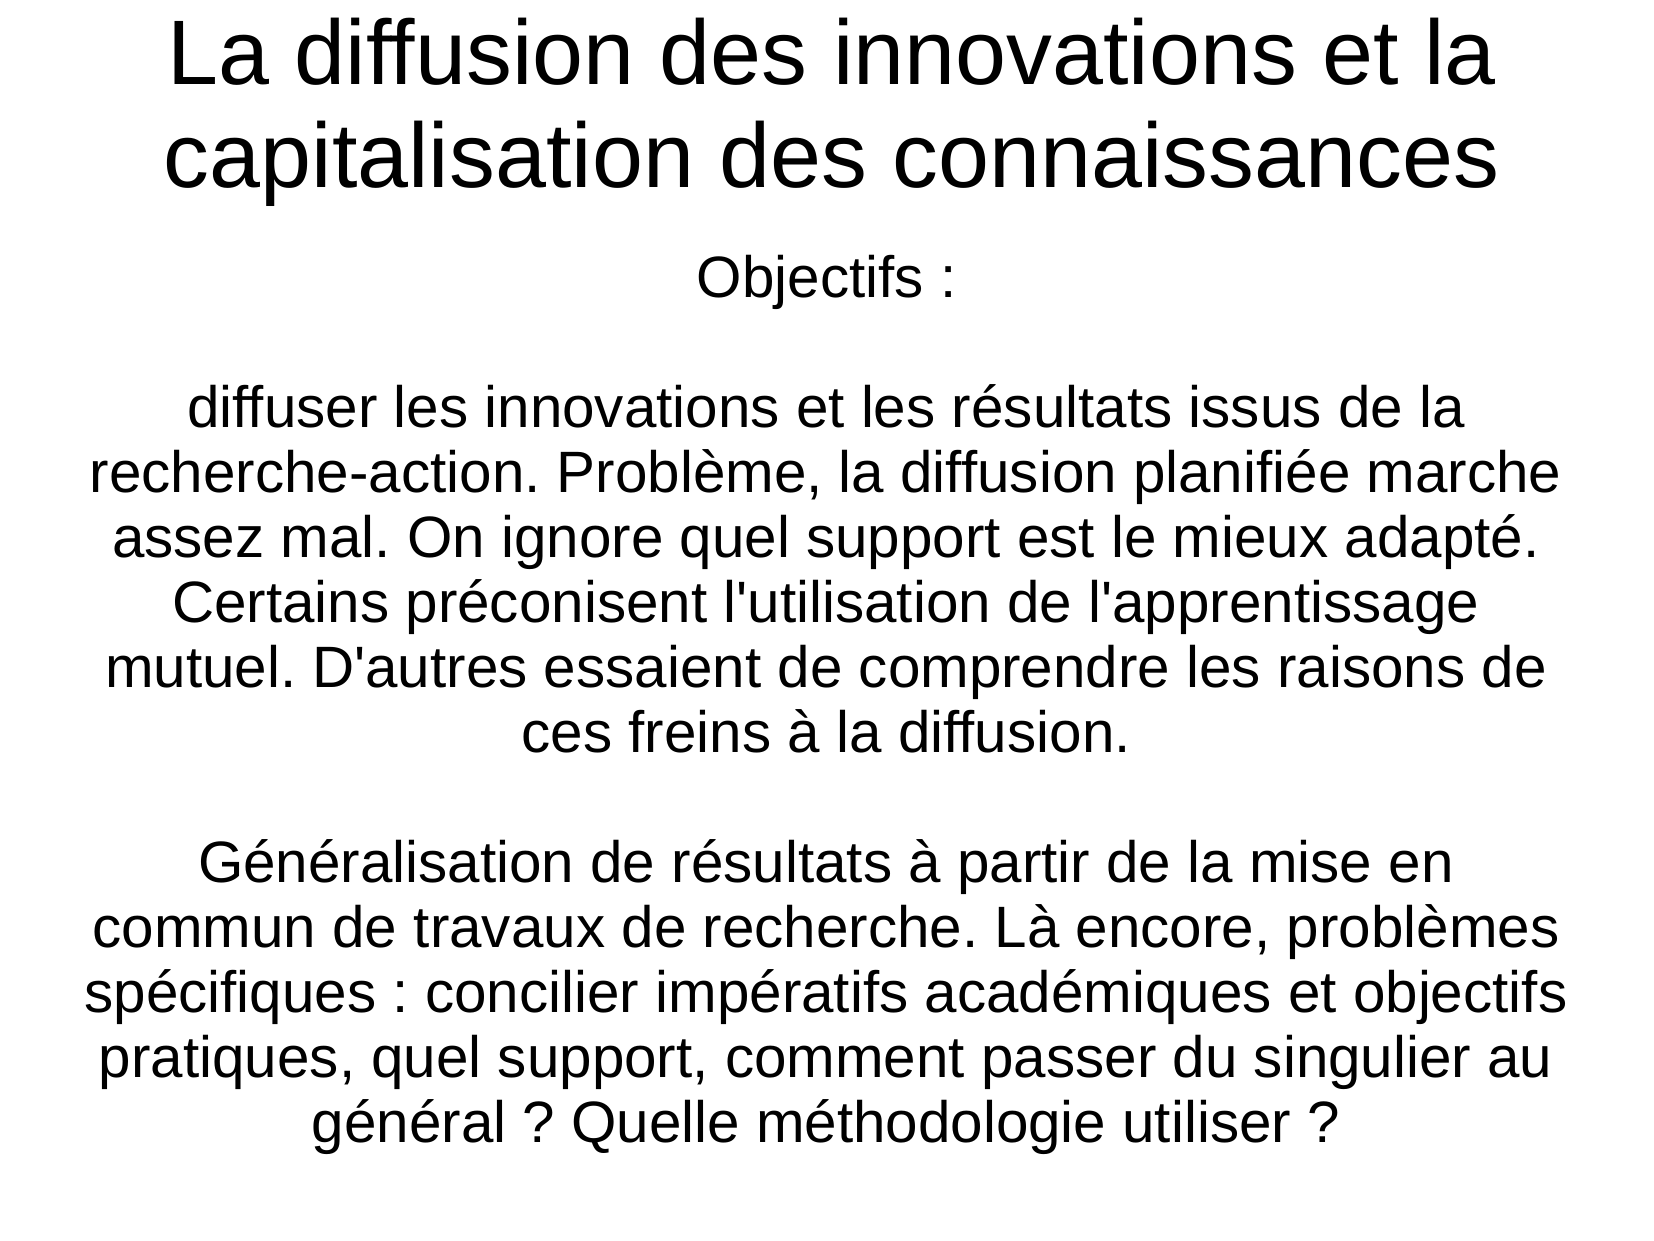

# La diffusion des innovations et la capitalisation des connaissances
Objectifs :
diffuser les innovations et les résultats issus de la recherche-action. Problème, la diffusion planifiée marche assez mal. On ignore quel support est le mieux adapté. Certains préconisent l'utilisation de l'apprentissage mutuel. D'autres essaient de comprendre les raisons de ces freins à la diffusion.
Généralisation de résultats à partir de la mise en commun de travaux de recherche. Là encore, problèmes spécifiques : concilier impératifs académiques et objectifs pratiques, quel support, comment passer du singulier au général ? Quelle méthodologie utiliser ?